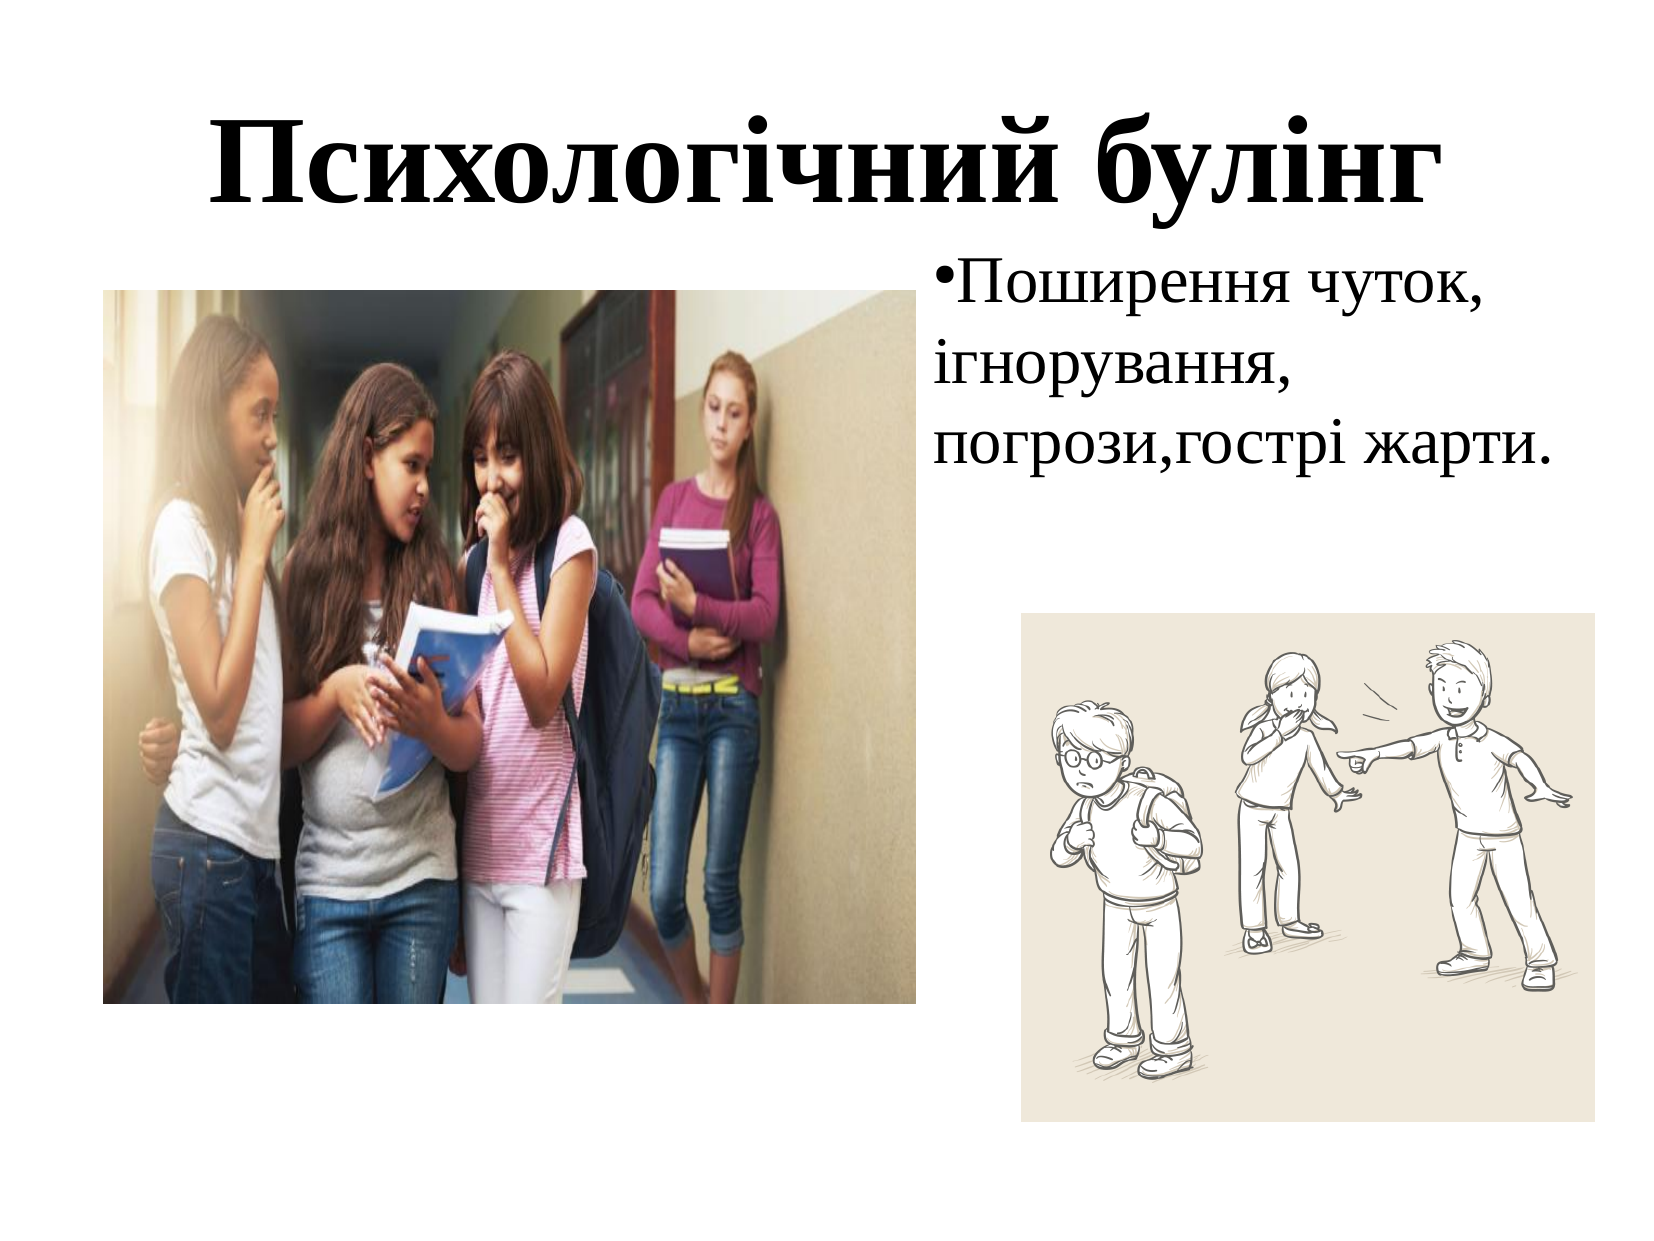

# Психологічний булінг
Поширення чуток, ігнорування, погрози,гострі жарти.